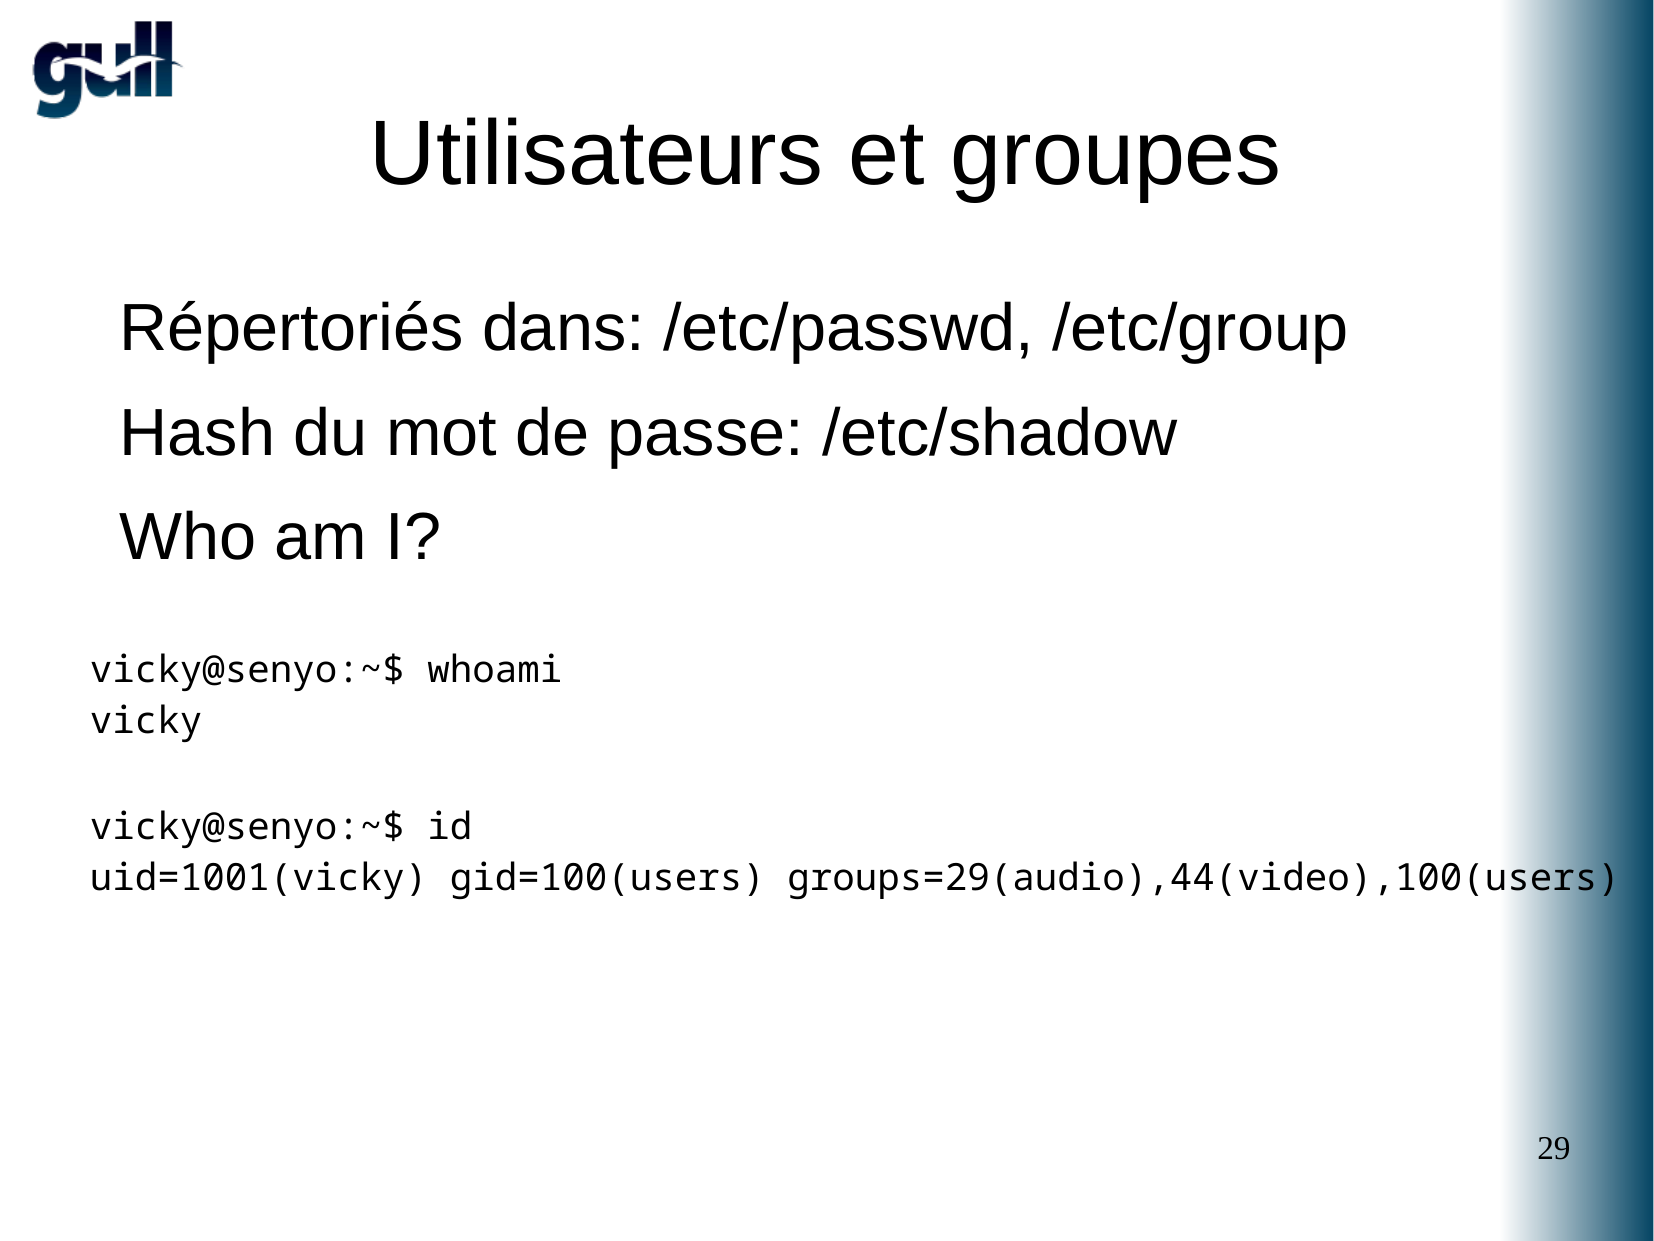

# Utilisateurs et groupes
 Répertoriés dans: /etc/passwd, /etc/group
 Hash du mot de passe: /etc/shadow
 Who am I?
vicky@senyo:~$ whoami
vicky
vicky@senyo:~$ id
uid=1001(vicky) gid=100(users) groups=29(audio),44(video),100(users)
29